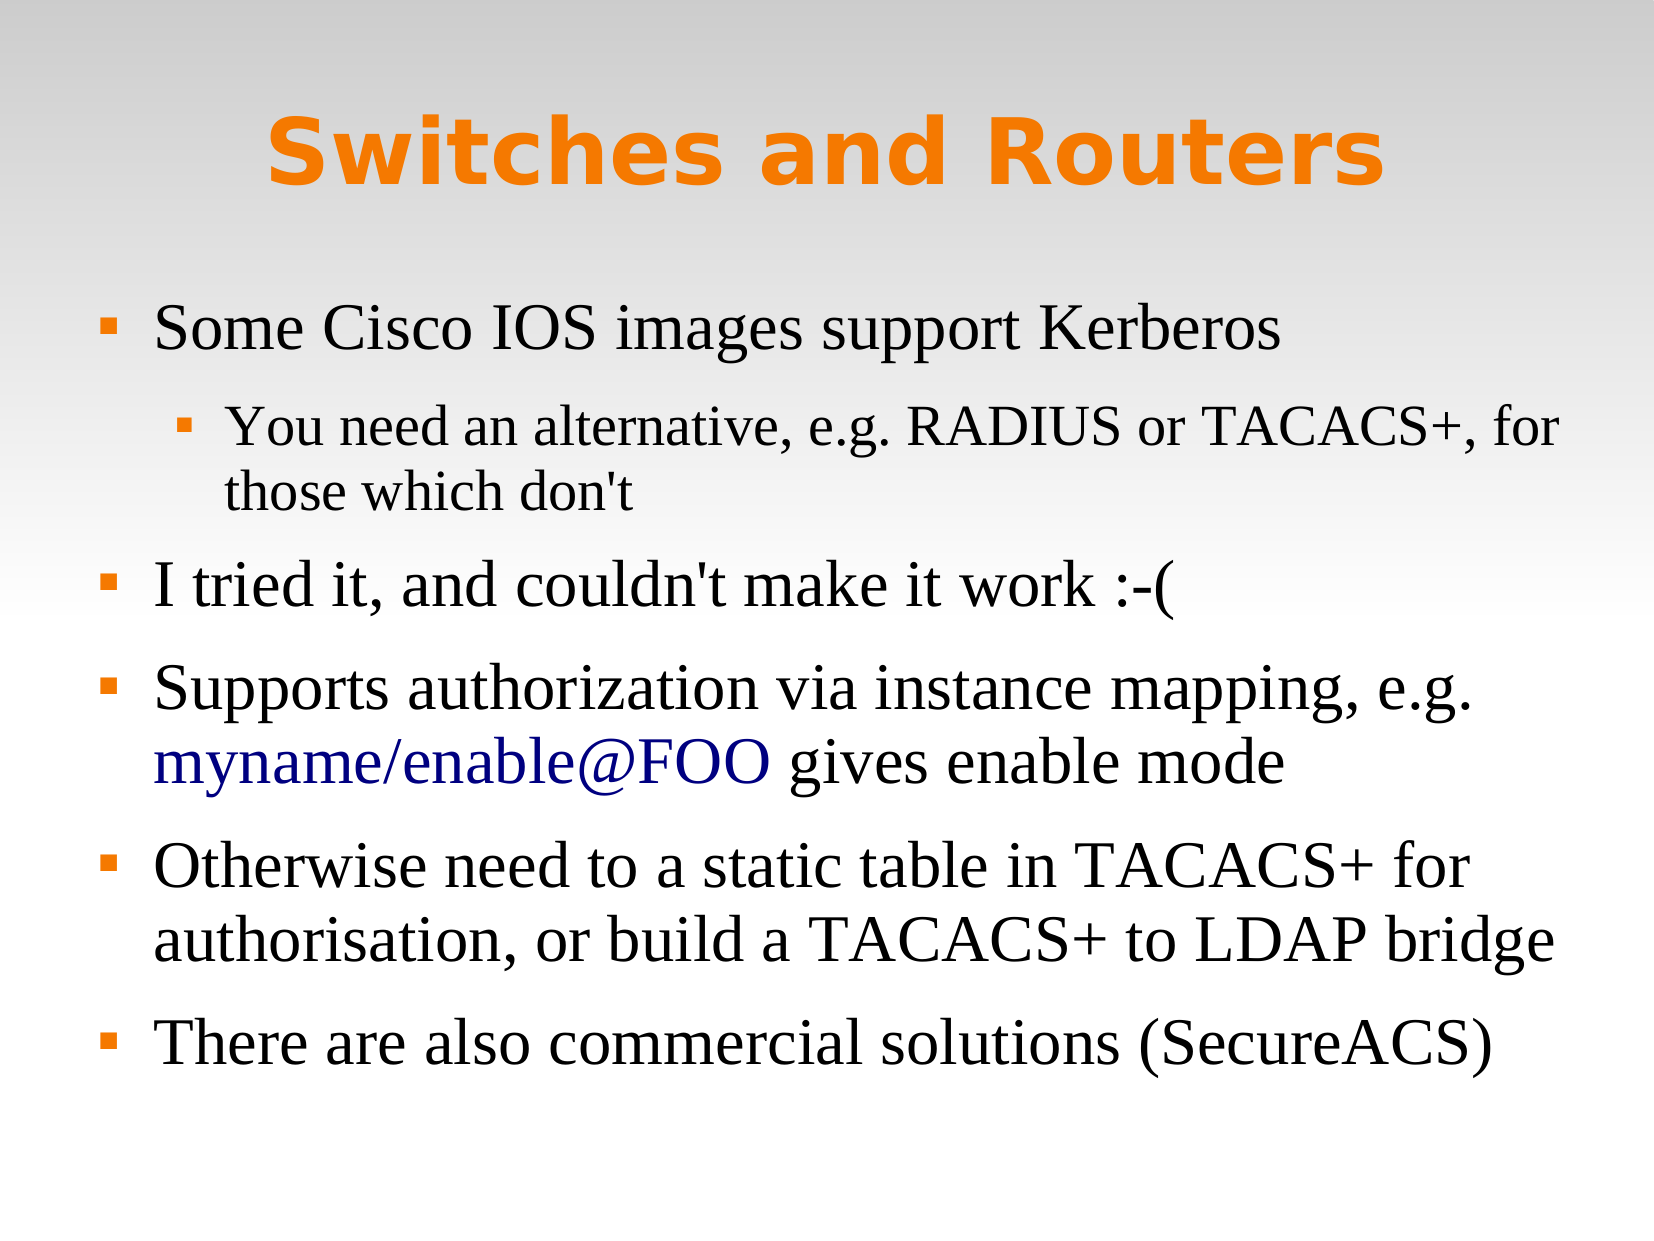

# Switches and Routers
Some Cisco IOS images support Kerberos
You need an alternative, e.g. RADIUS or TACACS+, for those which don't
I tried it, and couldn't make it work :-(
Supports authorization via instance mapping, e.g. myname/enable@FOO gives enable mode
Otherwise need to a static table in TACACS+ for authorisation, or build a TACACS+ to LDAP bridge
There are also commercial solutions (SecureACS)